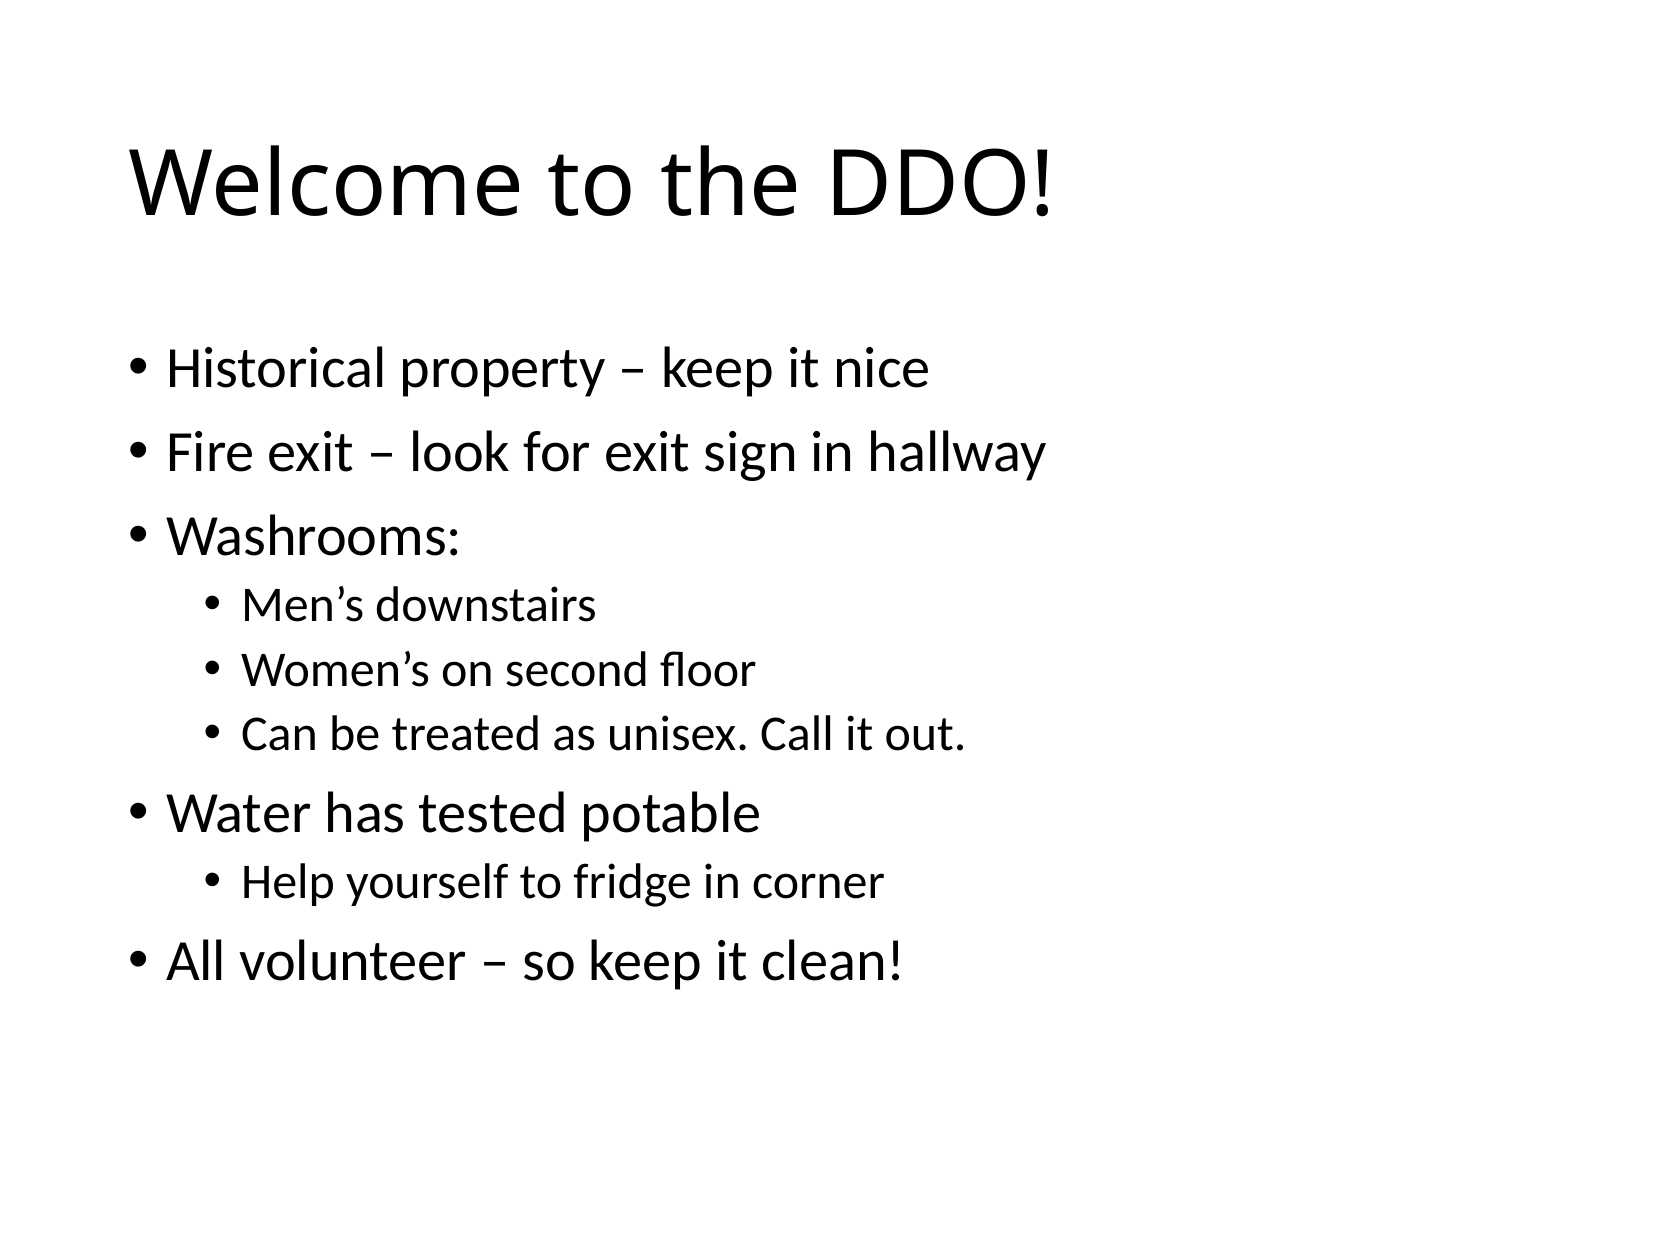

# Welcome to the DDO!
Historical property – keep it nice
Fire exit – look for exit sign in hallway
Washrooms:
Men’s downstairs
Women’s on second floor
Can be treated as unisex. Call it out.
Water has tested potable
Help yourself to fridge in corner
All volunteer – so keep it clean!